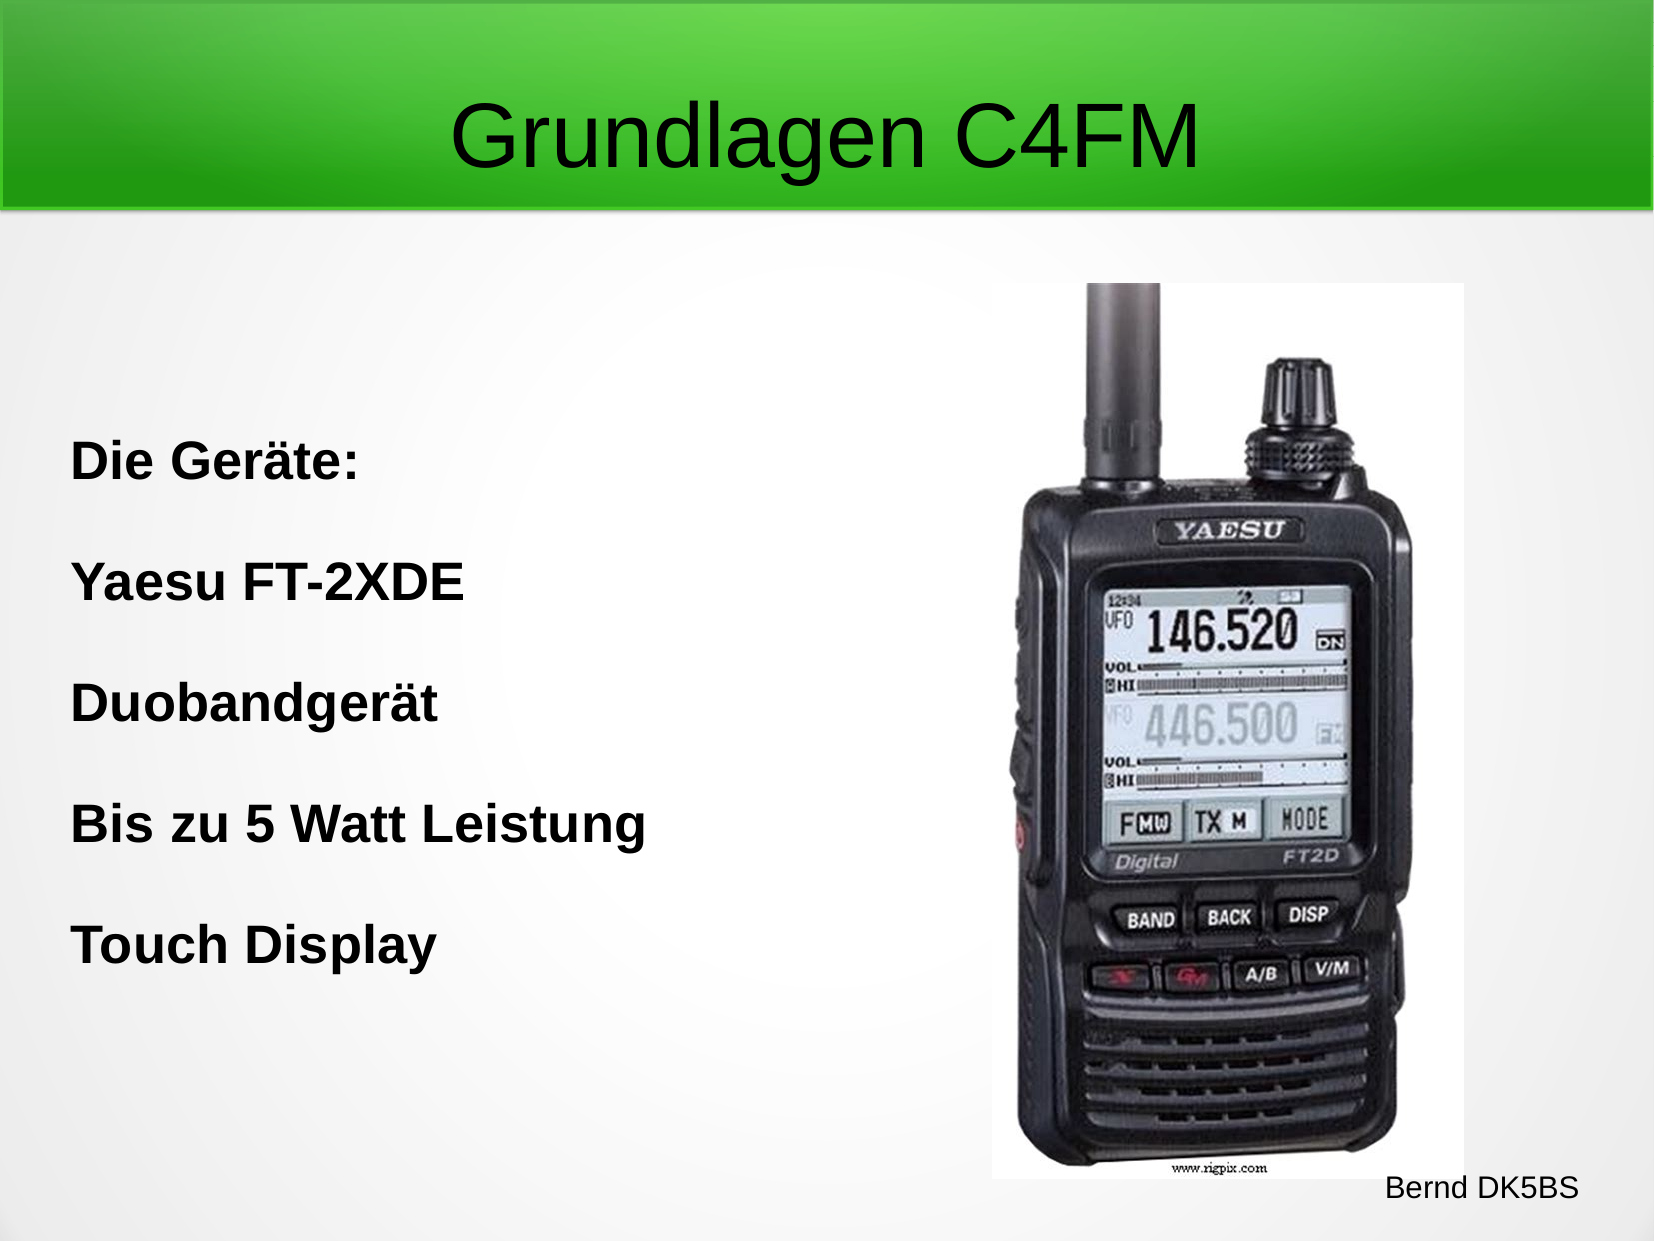

# Grundlagen C4FM
Die Geräte:
Yaesu FT-2XDE
Duobandgerät
Bis zu 5 Watt Leistung
Touch Display
Bernd DK5BS